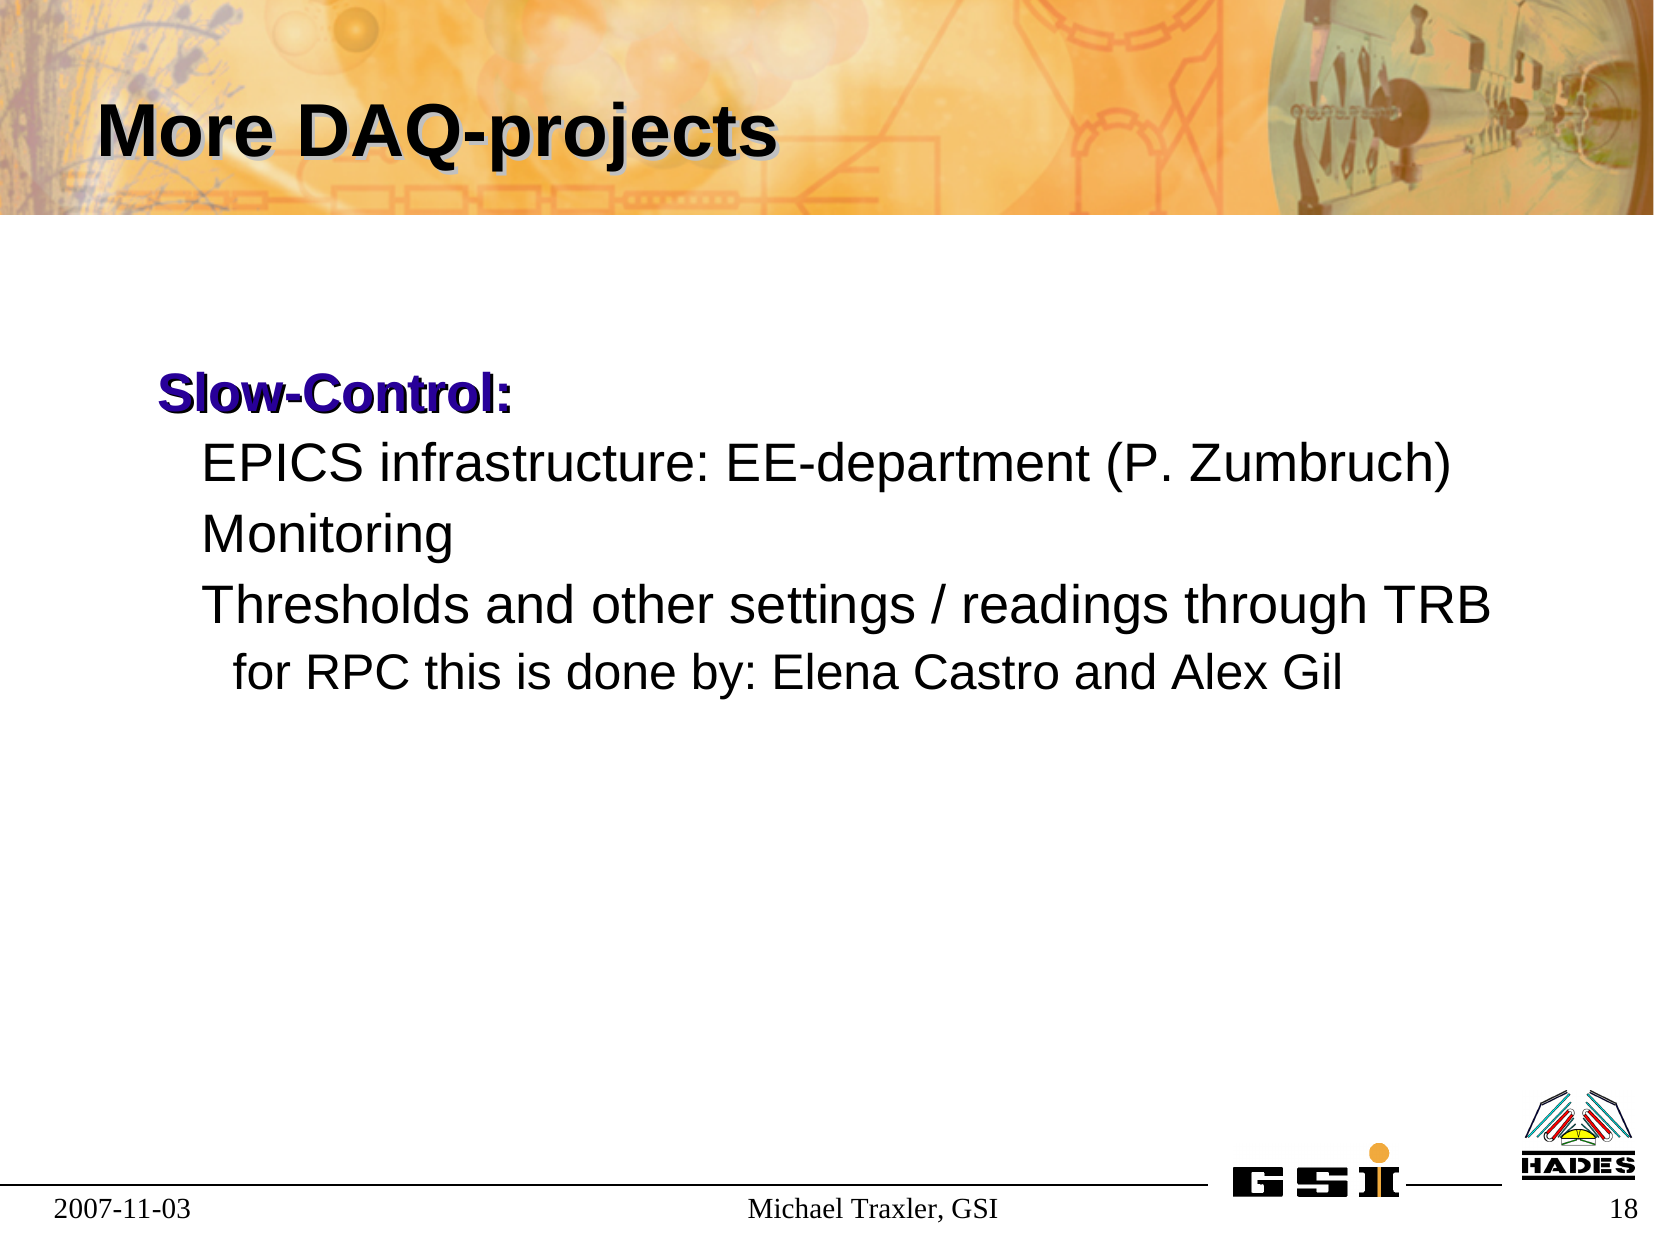

# More DAQ-projects
Slow-Control:
EPICS infrastructure: EE-department (P. Zumbruch)
Monitoring
Thresholds and other settings / readings through TRB
for RPC this is done by: Elena Castro and Alex Gil
2006-09-26
Michael Traxler, GSI
18